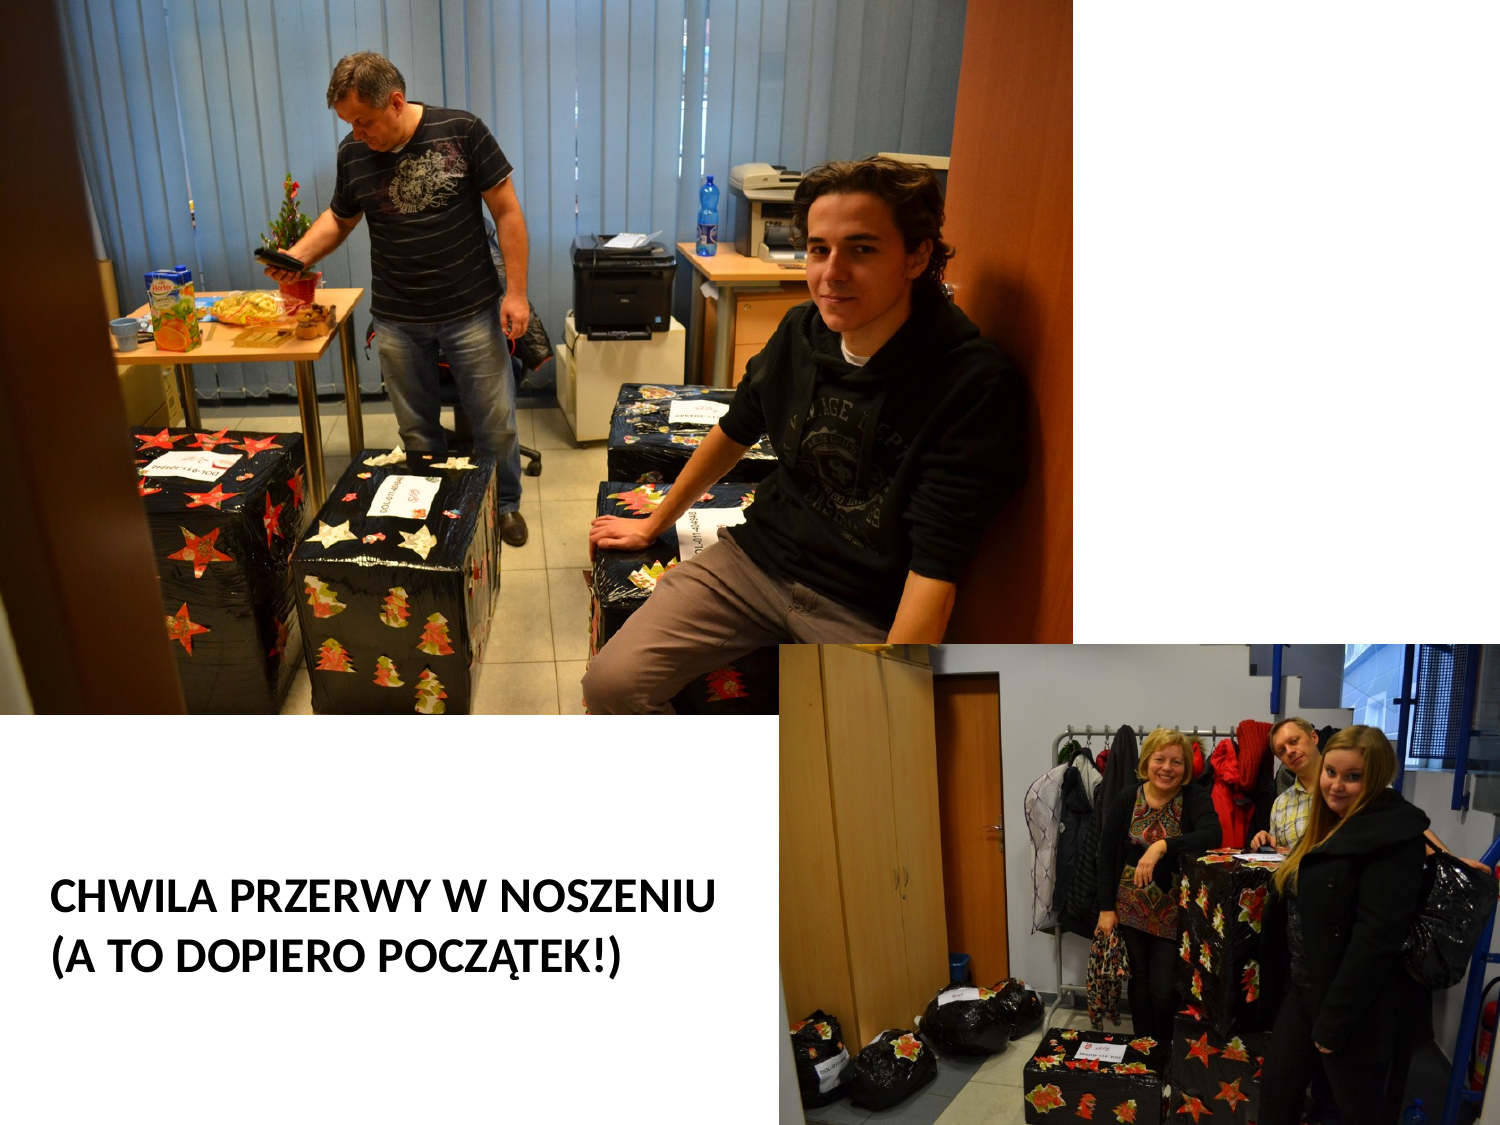

CHWILA PRZERWY W NOSZENIU
(A TO DOPIERO POCZĄTEK!)